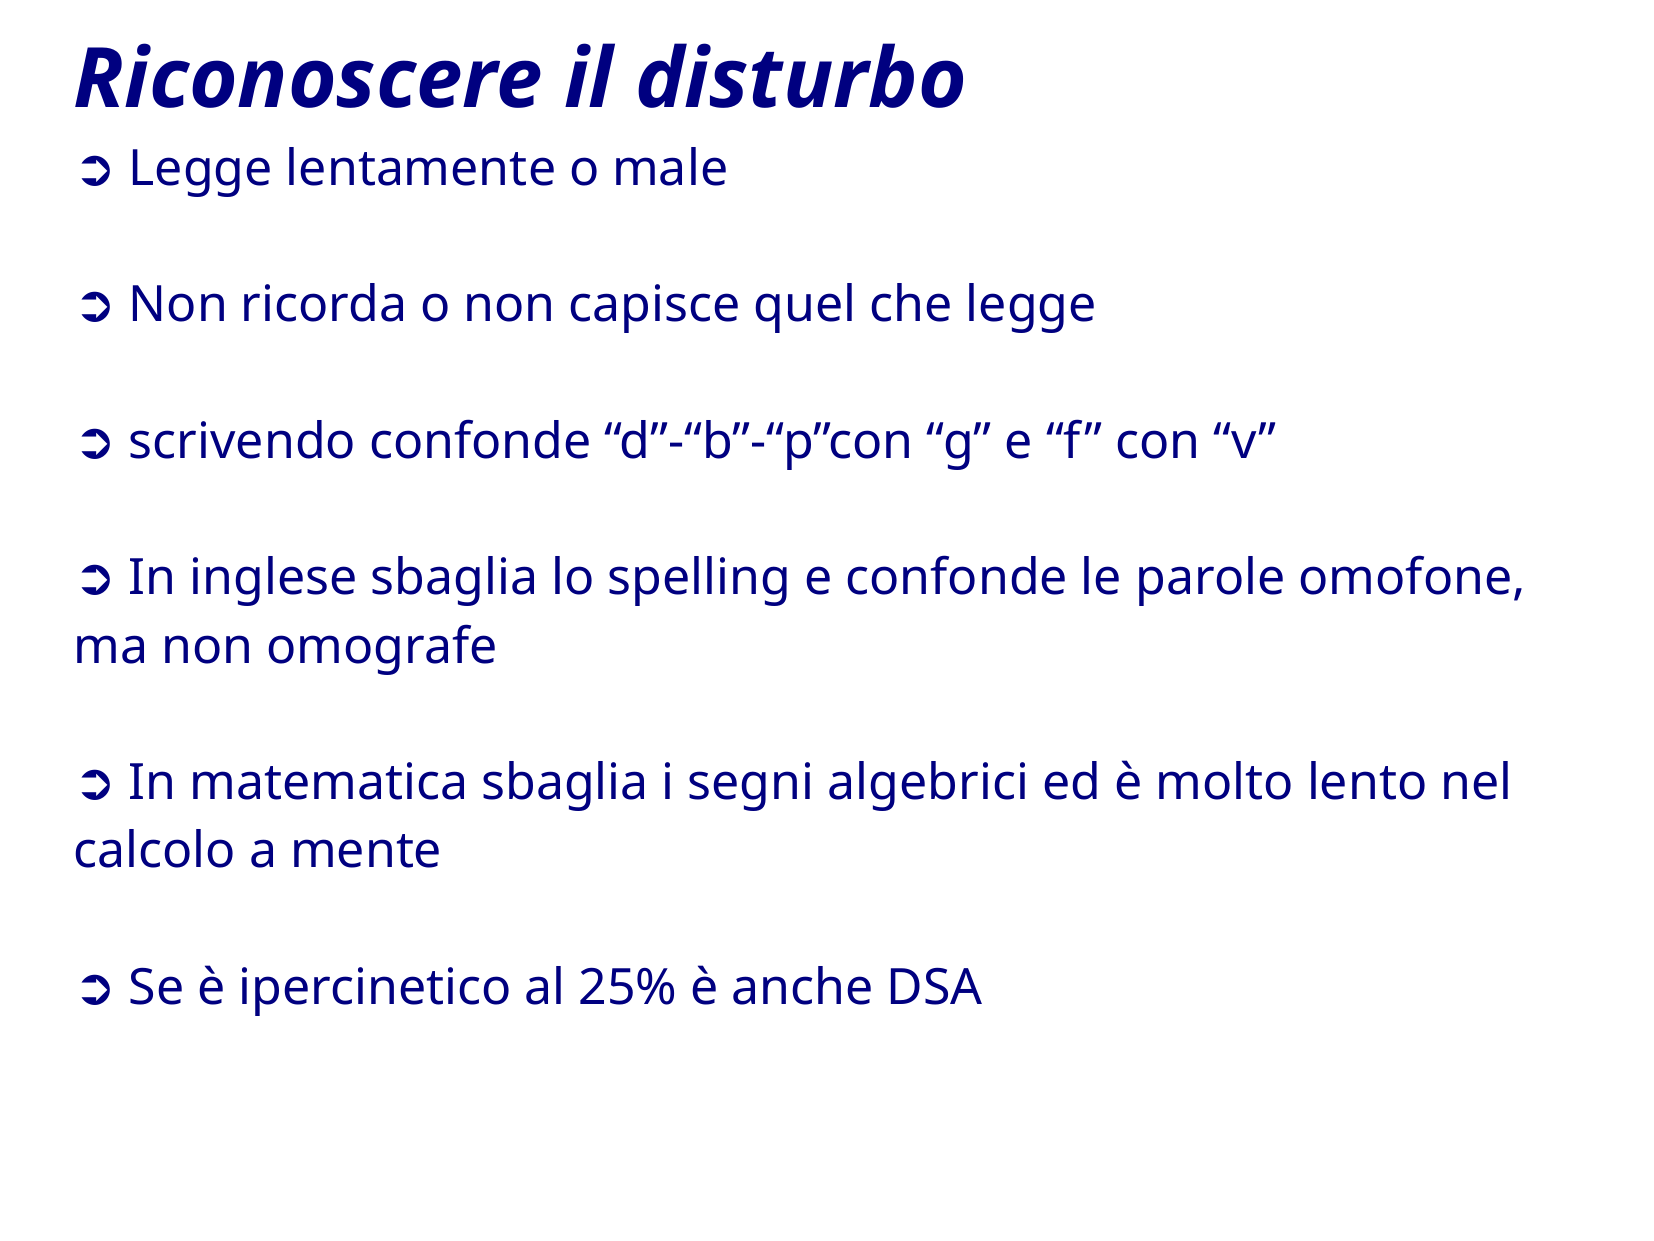

Riconoscere il disturbo
➲ Legge lentamente o male
➲ Non ricorda o non capisce quel che legge
➲ scrivendo confonde “d”-“b”-“p”con “g” e “f” con “v”
➲ In inglese sbaglia lo spelling e confonde le parole omofone, ma non omografe
➲ In matematica sbaglia i segni algebrici ed è molto lento nel calcolo a mente
➲ Se è ipercinetico al 25% è anche DSA